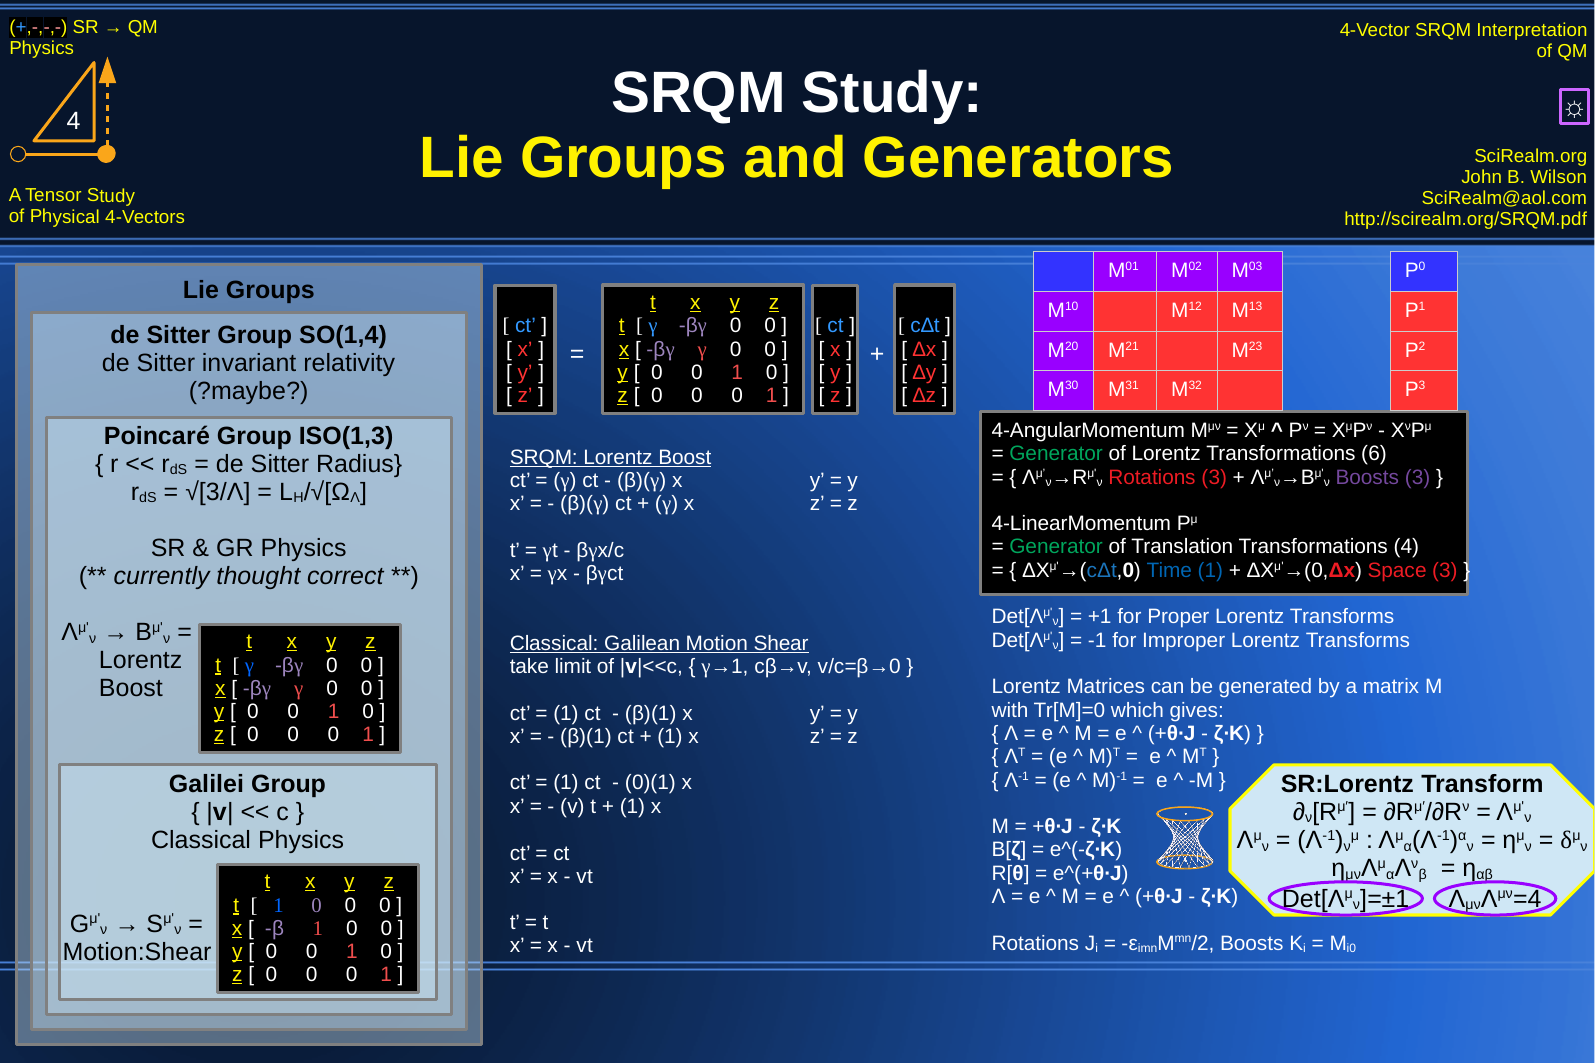

# SRQM Study: Lie Groups and Generators
(+,-,-,-) SR → QM
Physics
A Tensor Study
of Physical 4-Vectors
4-Vector SRQM Interpretation
of QM
SciRealm.org
John B. Wilson
SciRealm@aol.com
http://scirealm.org/SRQM.pdf
4
☼
| | M01 | M02 | M03 |
| --- | --- | --- | --- |
| M10 | | M12 | M13 |
| M20 | M21 | | M23 |
| M30 | M31 | M32 | |
| P0 |
| --- |
| P1 |
| P2 |
| P3 |
Lie Groups
 t x y z
t [ γ -βγ 0 0 ]
x [ -βγ γ 0 0 ]
y [ 0 0 1 0 ]
z [ 0 0 0 1 ]
[ c∆t ]
[ ∆x ]
[ ∆y ]
[ ∆z ]
[ ct’ ]
[ x’ ]
[ y’ ]
[ z’ ]
[ ct ]
[ x ]
[ y ]
[ z ]
de Sitter Group SO(1,4)
de Sitter invariant relativity
(?maybe?)
=				+
4-AngularMomentum Mμν = Xμ ^ Pν = XμPν - XνPμ
= Generator of Lorentz Transformations (6)
= { Λμ’ν→Rμ'ν Rotations (3) + Λμ’ν→Bμ'ν Boosts (3) }
4-LinearMomentum Pμ
= Generator of Translation Transformations (4)
= { ΔXμ'→(cΔt,0) Time (1) + ΔXμ'→(0,Δx) Space (3) }
Det[Λμ'ν] = +1 for Proper Lorentz Transforms
Det[Λμ'ν] = -1 for Improper Lorentz Transforms
Lorentz Matrices can be generated by a matrix M
with Tr[M]=0 which gives:
{ Λ = e ^ M = e ^ (+θ∙J - ζ∙K) }
{ ΛT = (e ^ M)T = e ^ MT }
{ Λ-1 = (e ^ M)-1 = e ^ -M }
M = +θ∙J - ζ∙K
B[ζ] = e^(-ζ∙K)
R[θ] = e^(+θ∙J)
Λ = e ^ M = e ^ (+θ∙J - ζ∙K)
Rotations Ji = -εimnMmn/2, Boosts Ki = Mi0
Poincaré Group ISO(1,3)
{ r << rdS = de Sitter Radius}
rdS = √[3/Λ] = LH/√[ΩΛ]
SR & GR Physics
(** currently thought correct **)
Λμ'ν → Bμ'ν =
Lorentz
Boost
SRQM: Lorentz Boost
ct’ = (γ) ct - (β)(γ) x		y’ = y
x’ = - (β)(γ) ct + (γ) x		z’ = z
t’ = γt - βγx/c
x’ = γx - βγct
Classical: Galilean Motion Shear
take limit of |v|<<c, { γ→1, cβ→v, v/c=β→0 }
ct’ = (1) ct - (β)(1) x		y’ = y
x’ = - (β)(1) ct + (1) x		z’ = z
ct’ = (1) ct - (0)(1) x
x’ = - (v) t + (1) x
ct’ = ct
x’ = x - vt
t’ = t
x’ = x - vt
 t x y z
t [ γ -βγ 0 0 ]
x [ -βγ γ 0 0 ]
y [ 0 0 1 0 ]
z [ 0 0 0 1 ]
Galilei Group
{ |v| << c }
Classical Physics
Gμ'ν → Sμ'ν =
Motion:Shear
SR:Lorentz Transform
∂ν[Rμ′] = ∂Rμ′/∂Rν = Λμ'ν
Λμν = (Λ-1)νμ : Λμα(Λ-1)αν = ημν = δμν
ημνΛμαΛνβ = ηαβ
Det[Λμν]=±1
ΛμνΛμν=4
 t x y z
t [ 1 0 0 0 ]
x [ -β 1 0 0 ]
y [ 0 0 1 0 ]
z [ 0 0 0 1 ]